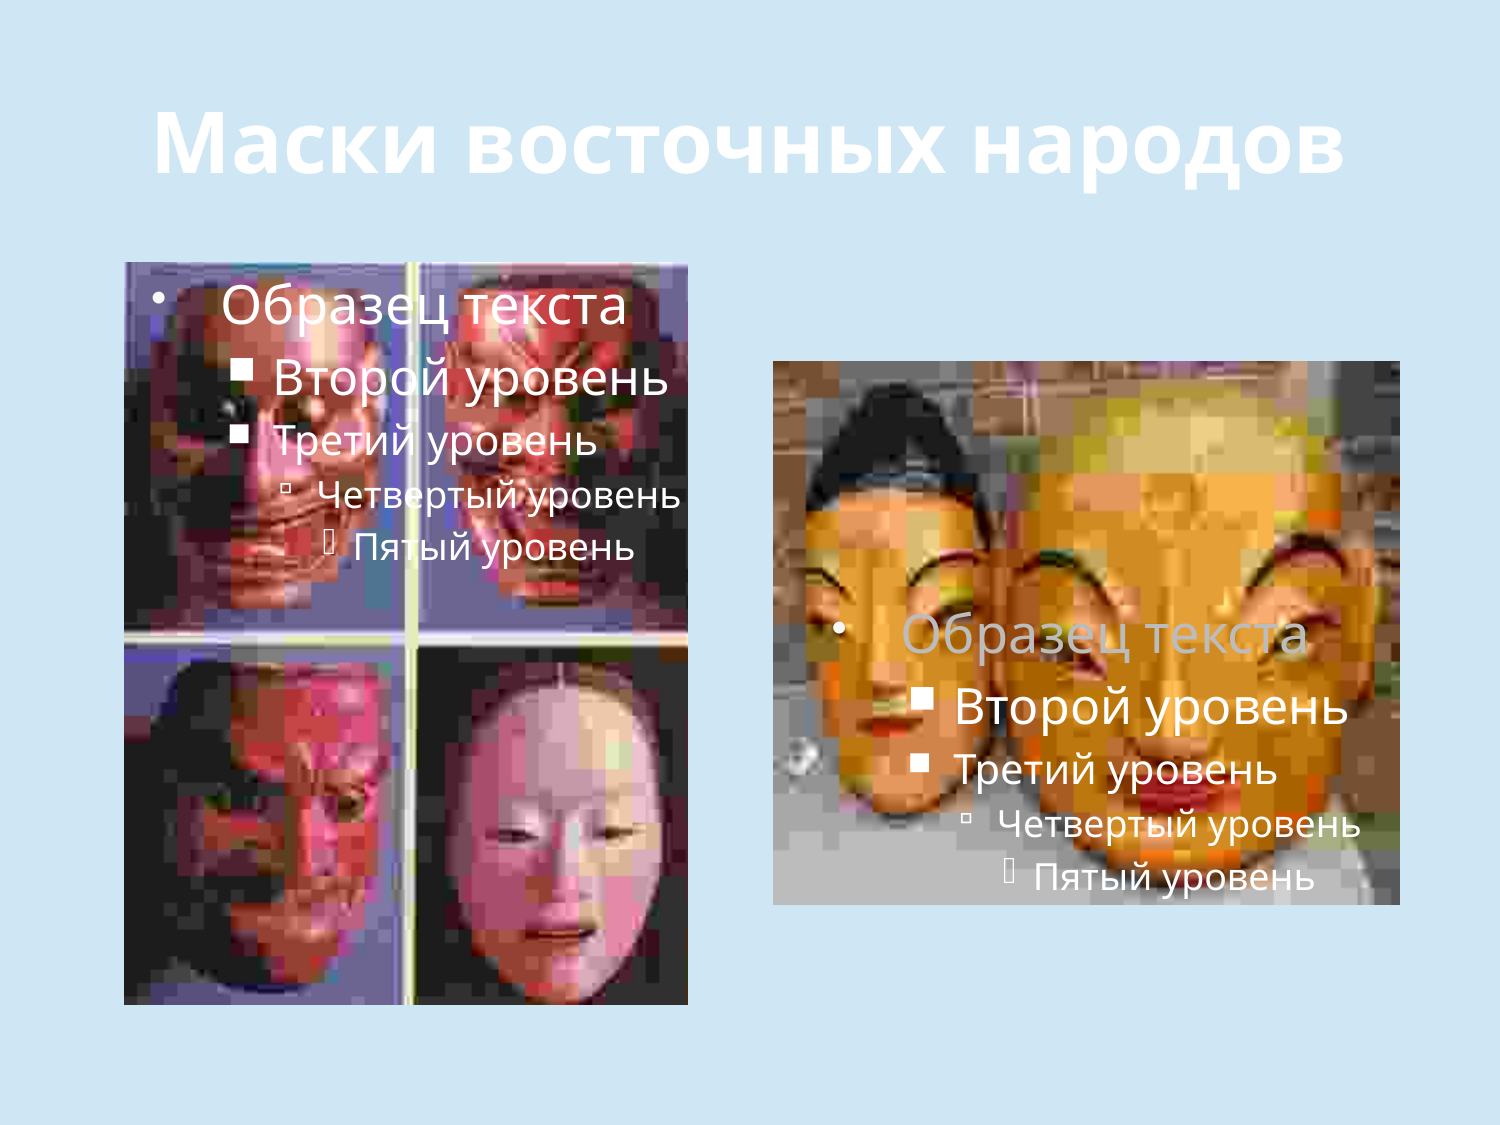

# Маски восточных народов
Образец текста
Второй уровень
Третий уровень
Четвертый уровень
Пятый уровень
Образец текста
Второй уровень
Третий уровень
Четвертый уровень
Пятый уровень